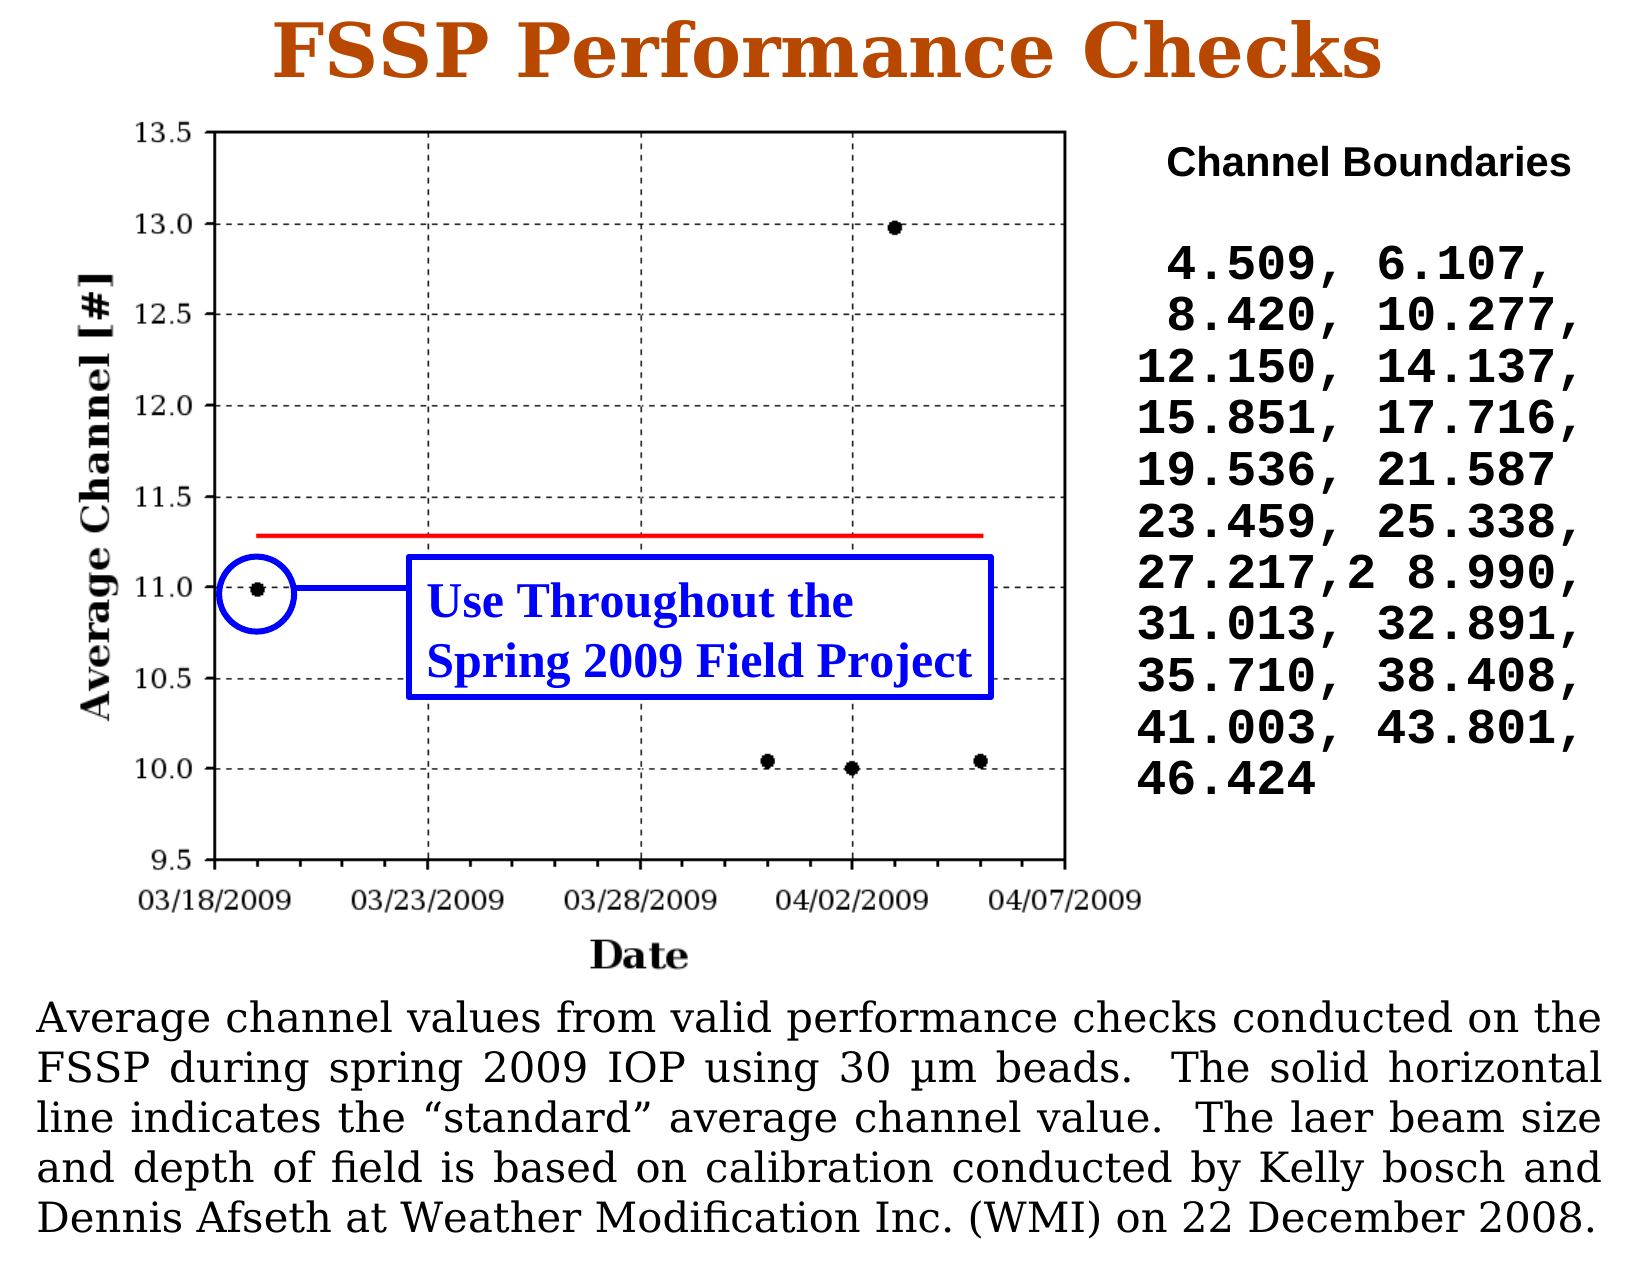

# FSSP Performance Checks
 Channel Boundaries
 4.509, 6.107,
 8.420, 10.277,
12.150, 14.137,
15.851, 17.716,
19.536, 21.587
23.459, 25.338,
27.217,2 8.990,
31.013, 32.891,
35.710, 38.408,
41.003, 43.801,
46.424
Use Throughout the
Spring 2009 Field Project
Average channel values from valid performance checks conducted on the FSSP during spring 2009 IOP using 30 µm beads. The solid horizontal line indicates the “standard” average channel value. The laer beam size and depth of field is based on calibration conducted by Kelly bosch and Dennis Afseth at Weather Modification Inc. (WMI) on 22 December 2008.